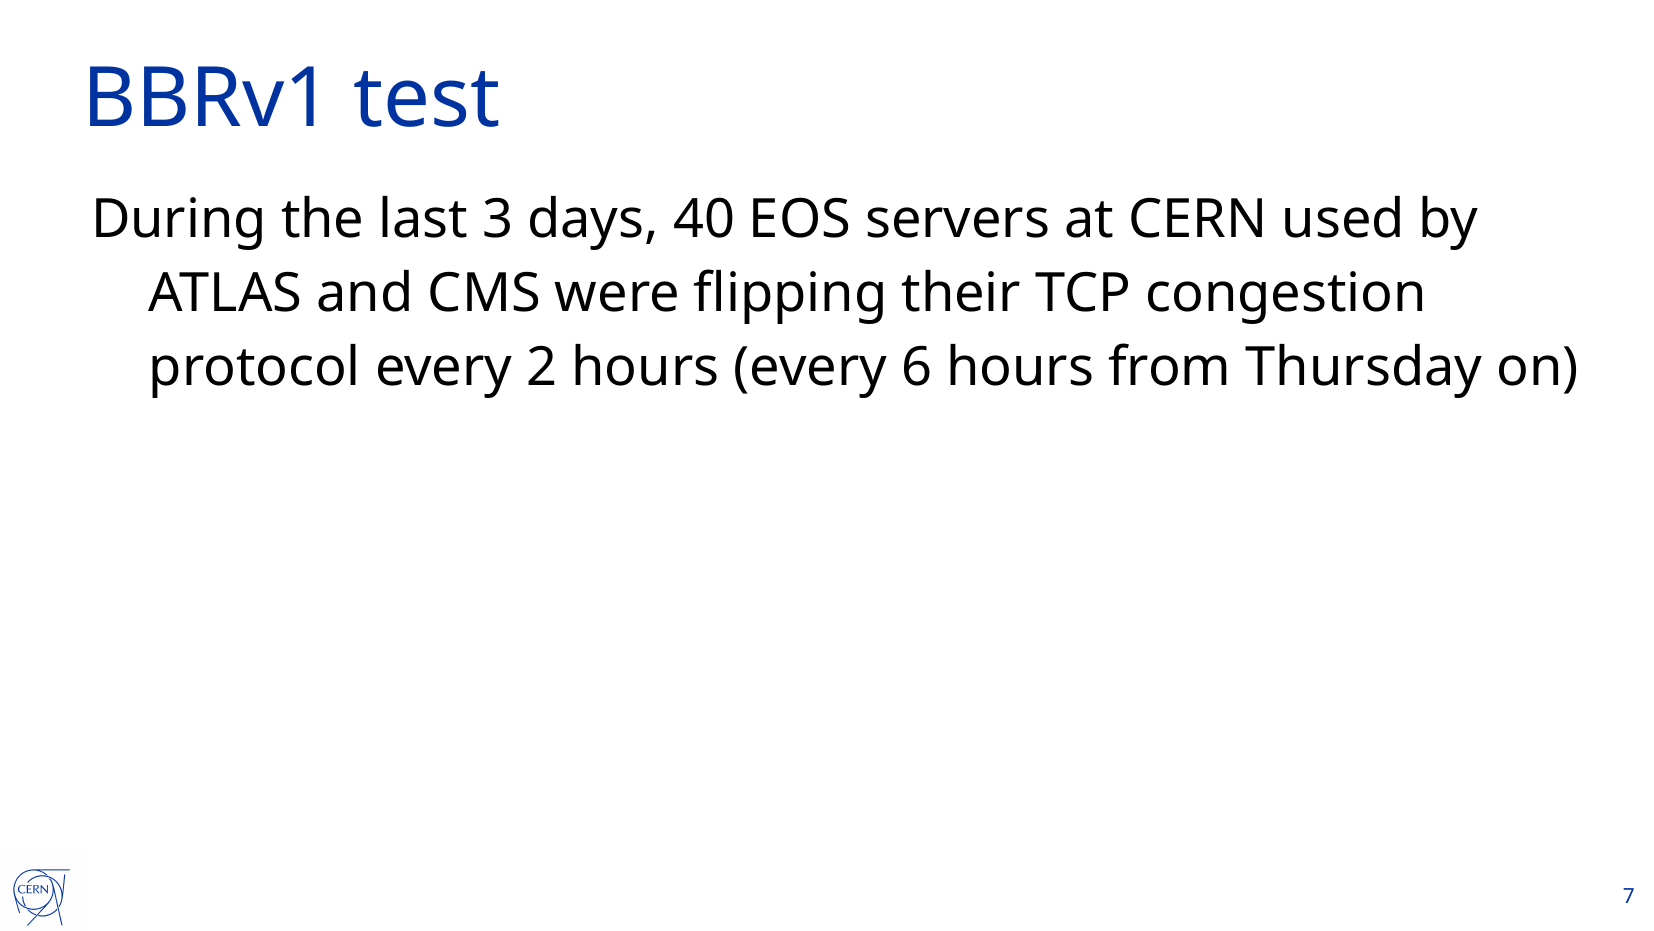

# BBRv1 test
During the last 3 days, 40 EOS servers at CERN used by ATLAS and CMS were flipping their TCP congestion protocol every 2 hours (every 6 hours from Thursday on)